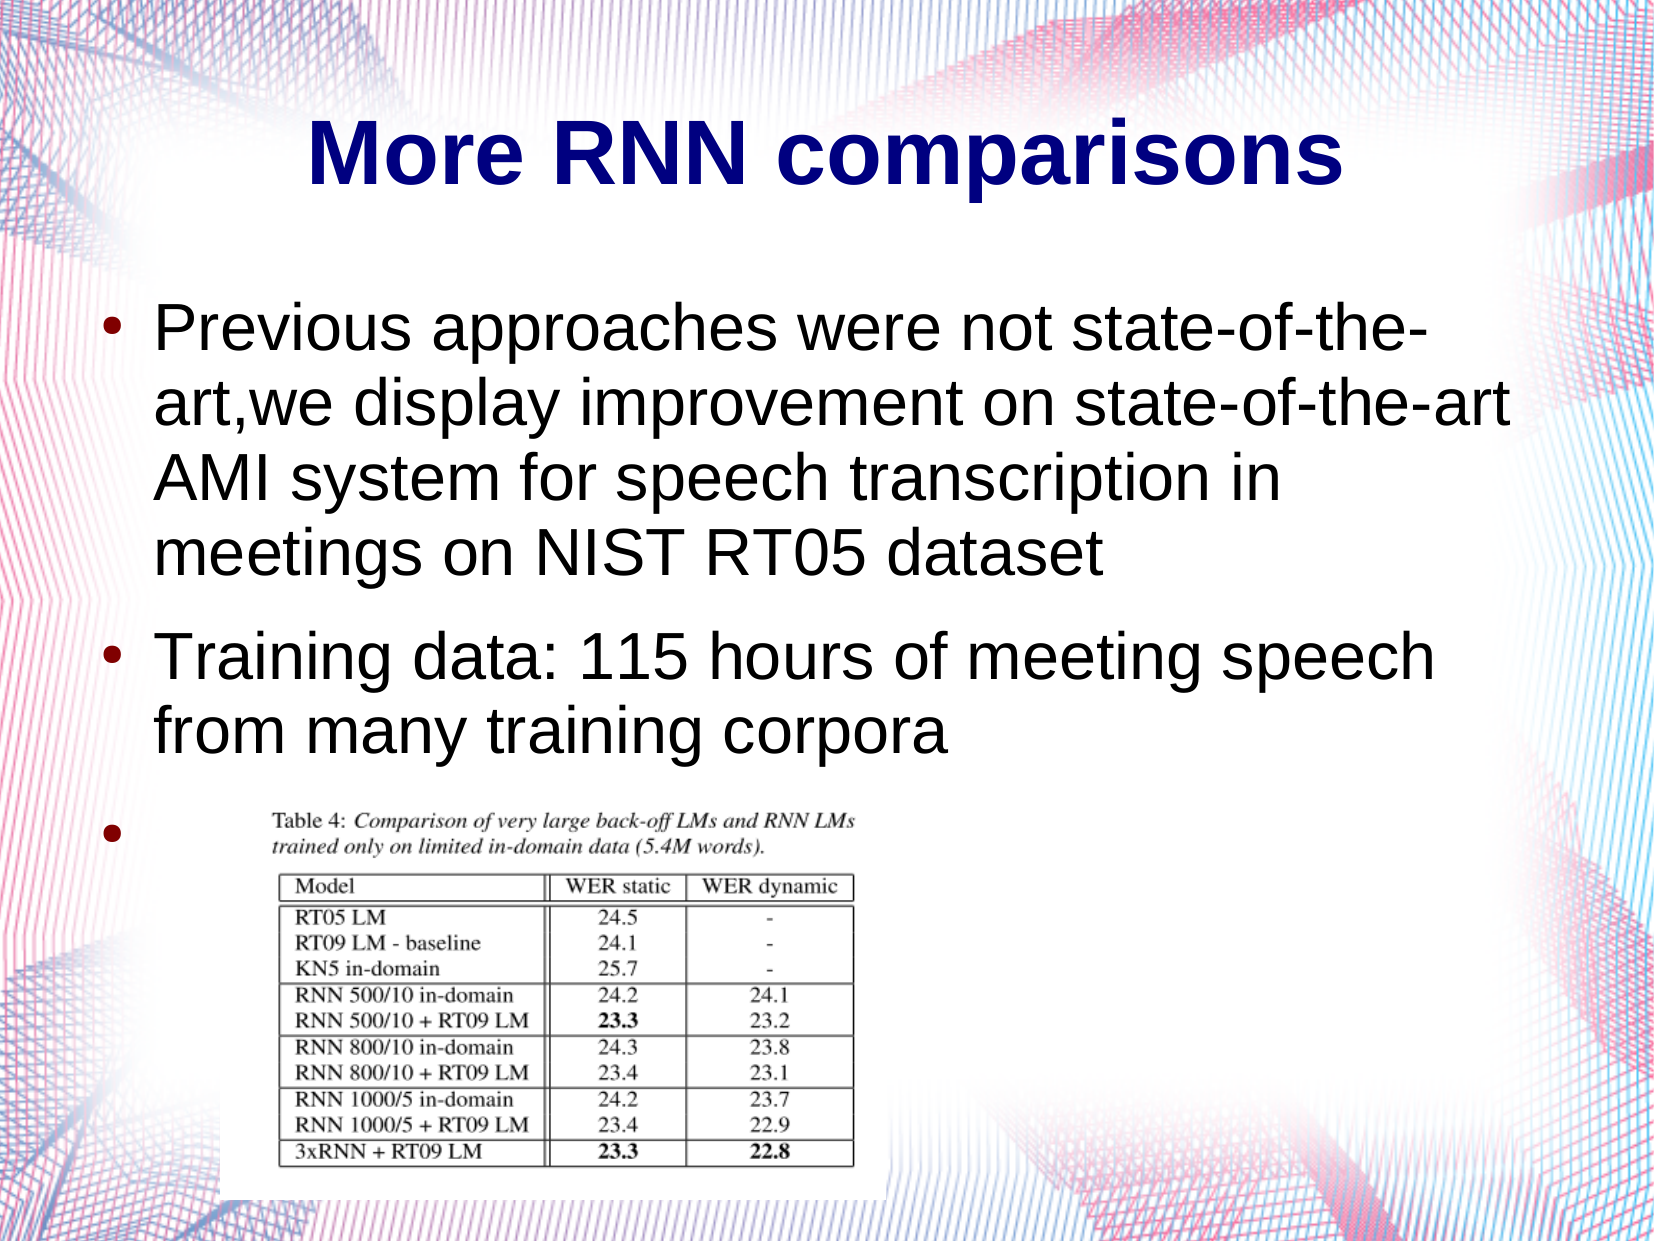

# More RNN comparisons
Previous approaches were not state-of-the-art,we display improvement on state-of-the-art AMI system for speech transcription in meetings on NIST RT05 dataset
Training data: 115 hours of meeting speech from many training corpora